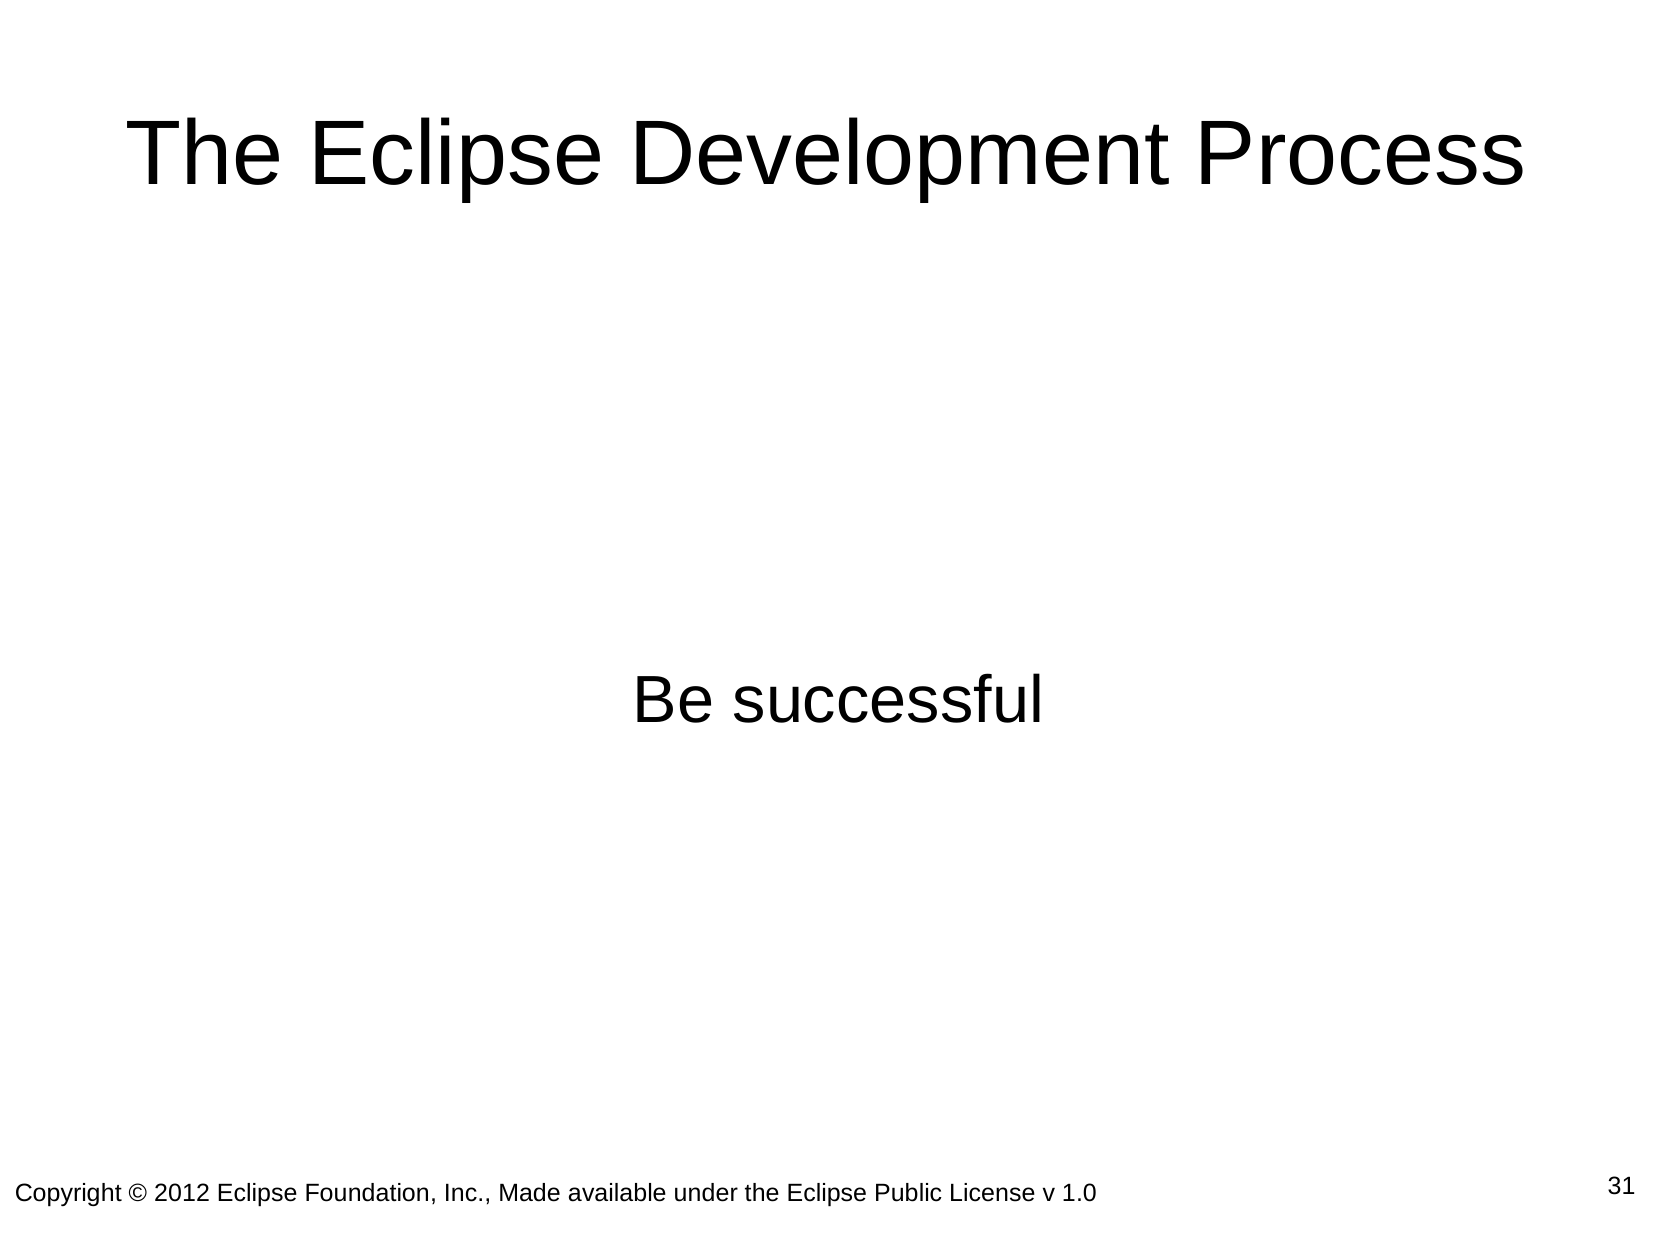

# The Eclipse Development Process
Be successful
31